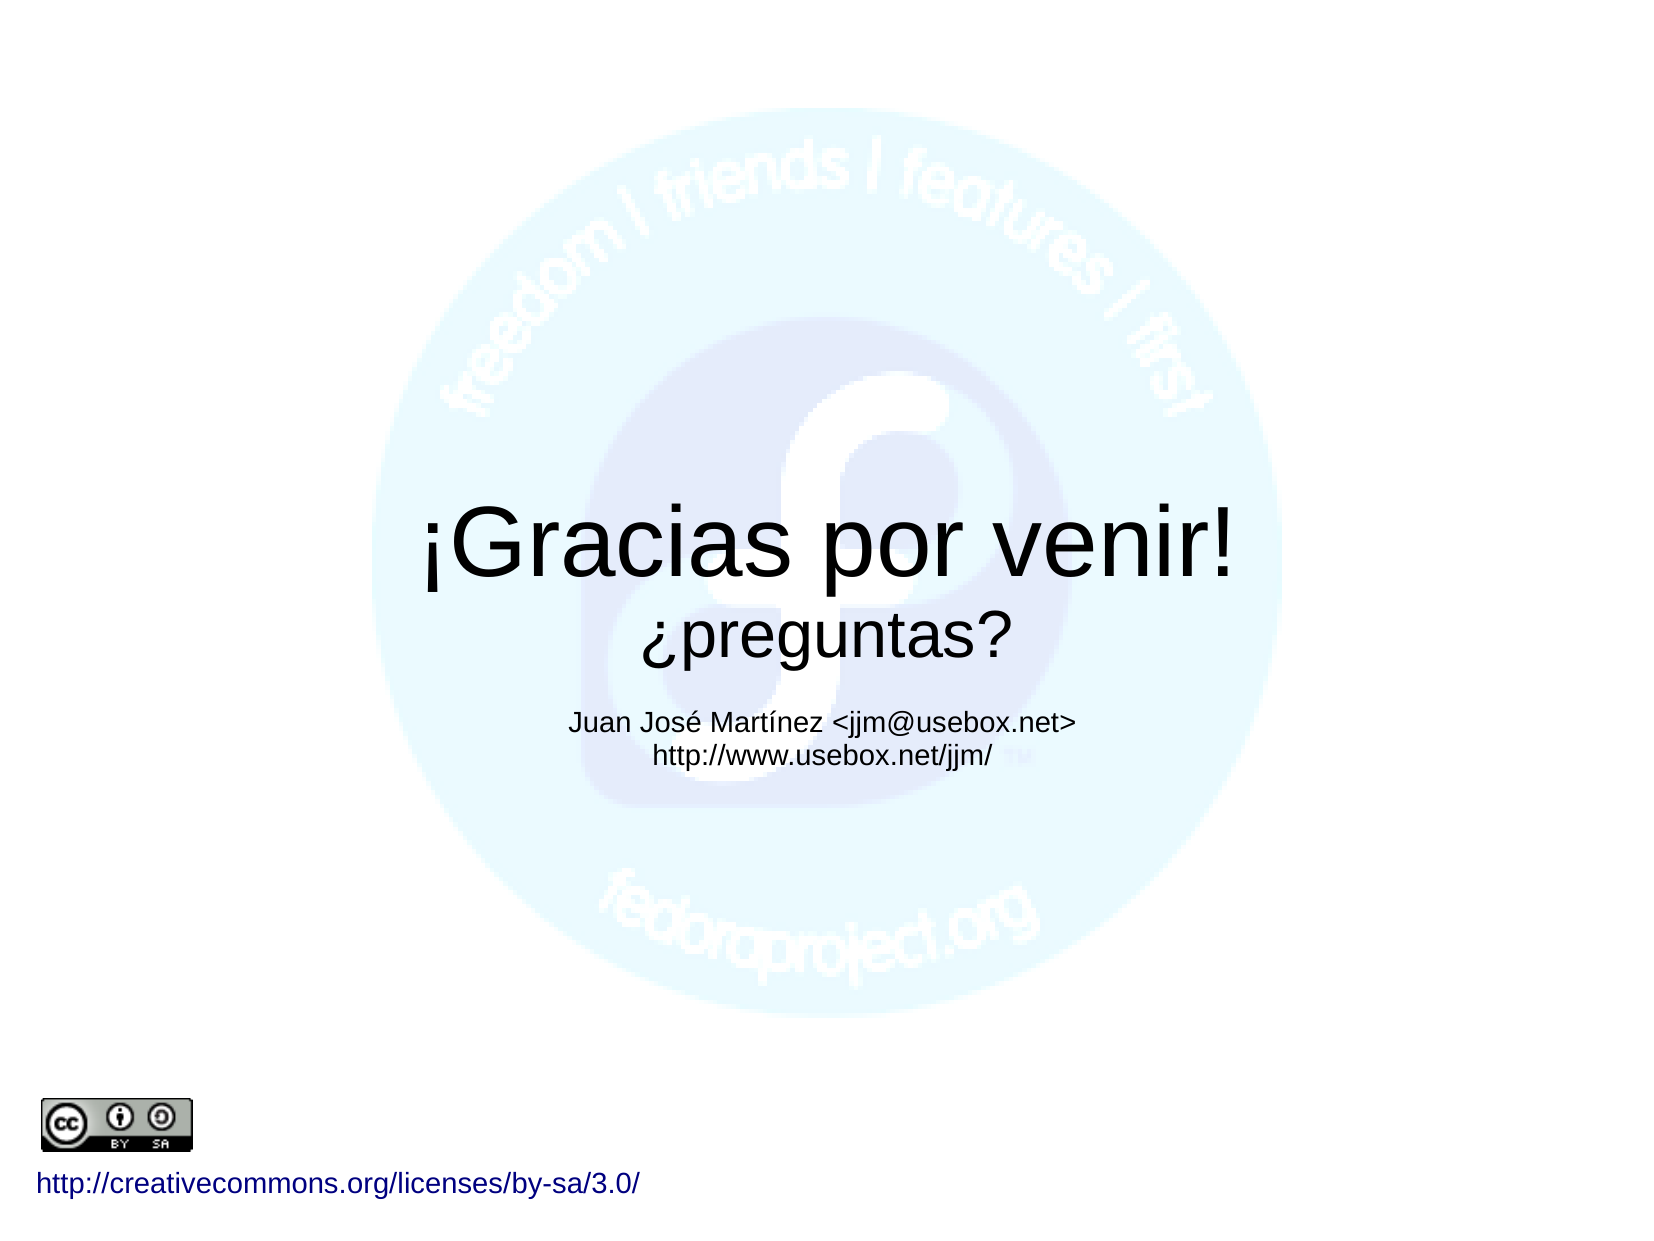

# ¡Gracias por venir!
¿preguntas?
Juan José Martínez <jjm@usebox.net>
http://www.usebox.net/jjm/
http://creativecommons.org/licenses/by-sa/3.0/